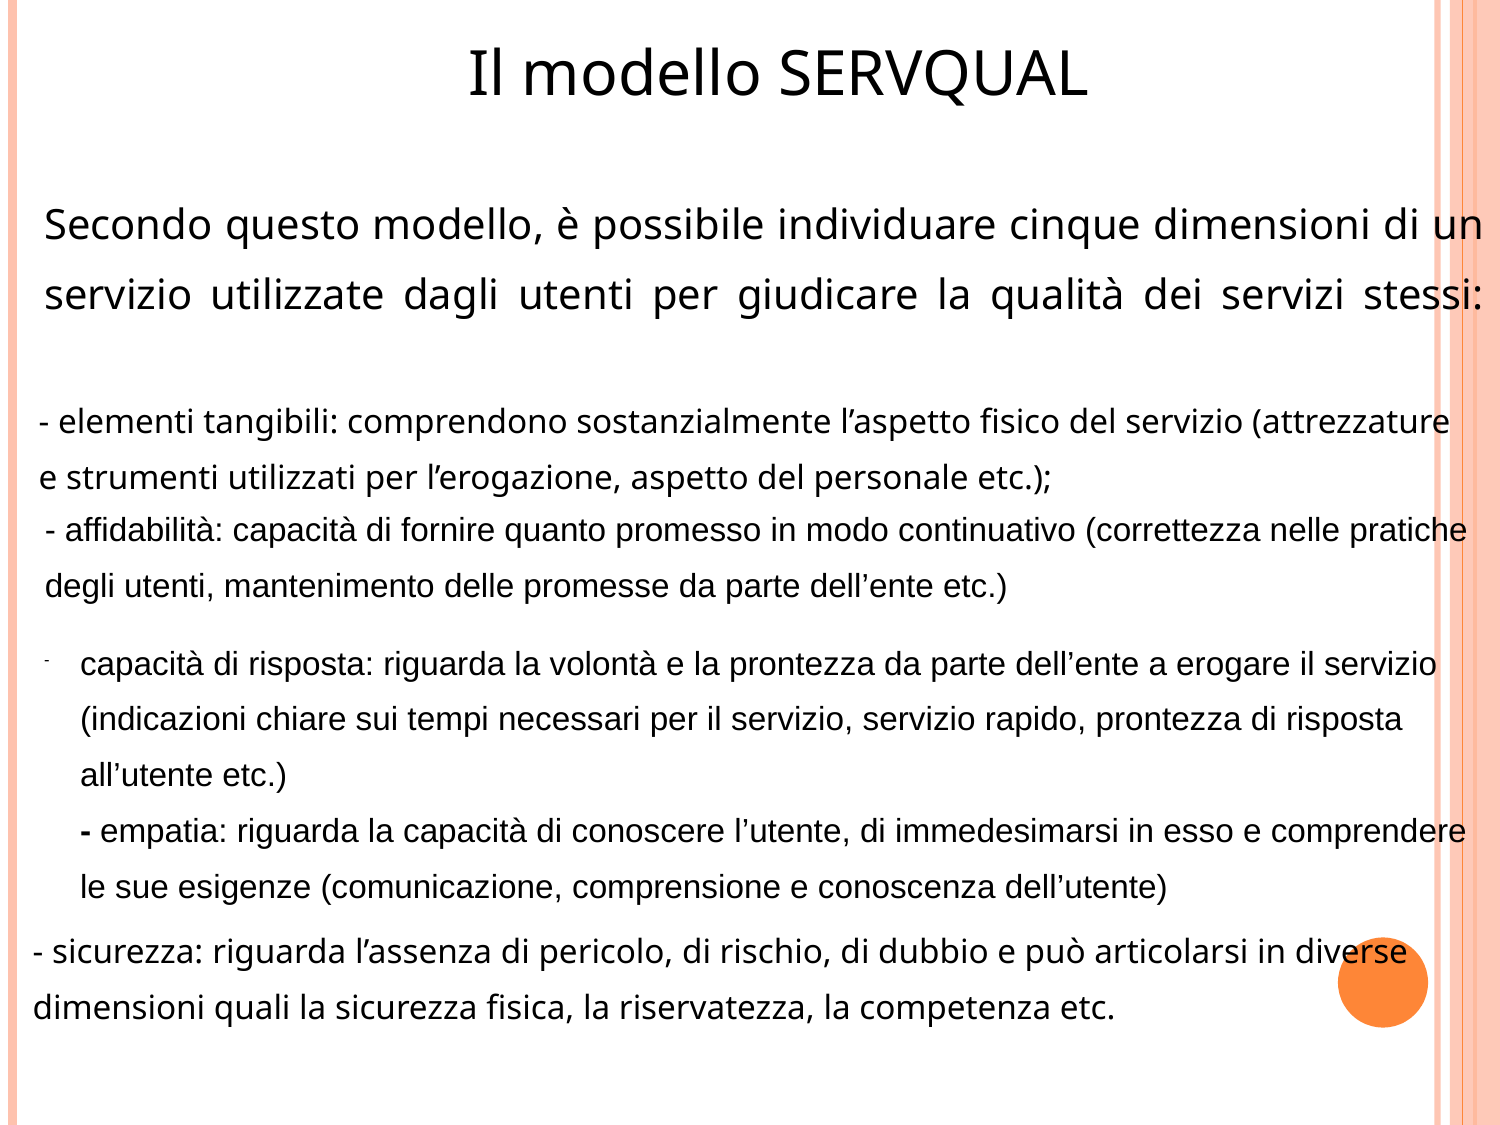

Secondo questo modello, è possibile individuare cinque dimensioni di un servizio utilizzate dagli utenti per giudicare la qualità dei servizi stessi:
Il modello SERVQUAL
- elementi tangibili: comprendono sostanzialmente l’aspetto fisico del servizio (attrezzature e strumenti utilizzati per l’erogazione, aspetto del personale etc.);
- affidabilità: capacità di fornire quanto promesso in modo continuativo (correttezza nelle pratiche degli utenti, mantenimento delle promesse da parte dell’ente etc.)
capacità di risposta: riguarda la volontà e la prontezza da parte dell’ente a erogare il servizio (indicazioni chiare sui tempi necessari per il servizio, servizio rapido, prontezza di risposta all’utente etc.)
- empatia: riguarda la capacità di conoscere l’utente, di immedesimarsi in esso e comprendere le sue esigenze (comunicazione, comprensione e conoscenza dell’utente)
- sicurezza: riguarda l’assenza di pericolo, di rischio, di dubbio e può articolarsi in diverse dimensioni quali la sicurezza fisica, la riservatezza, la competenza etc.